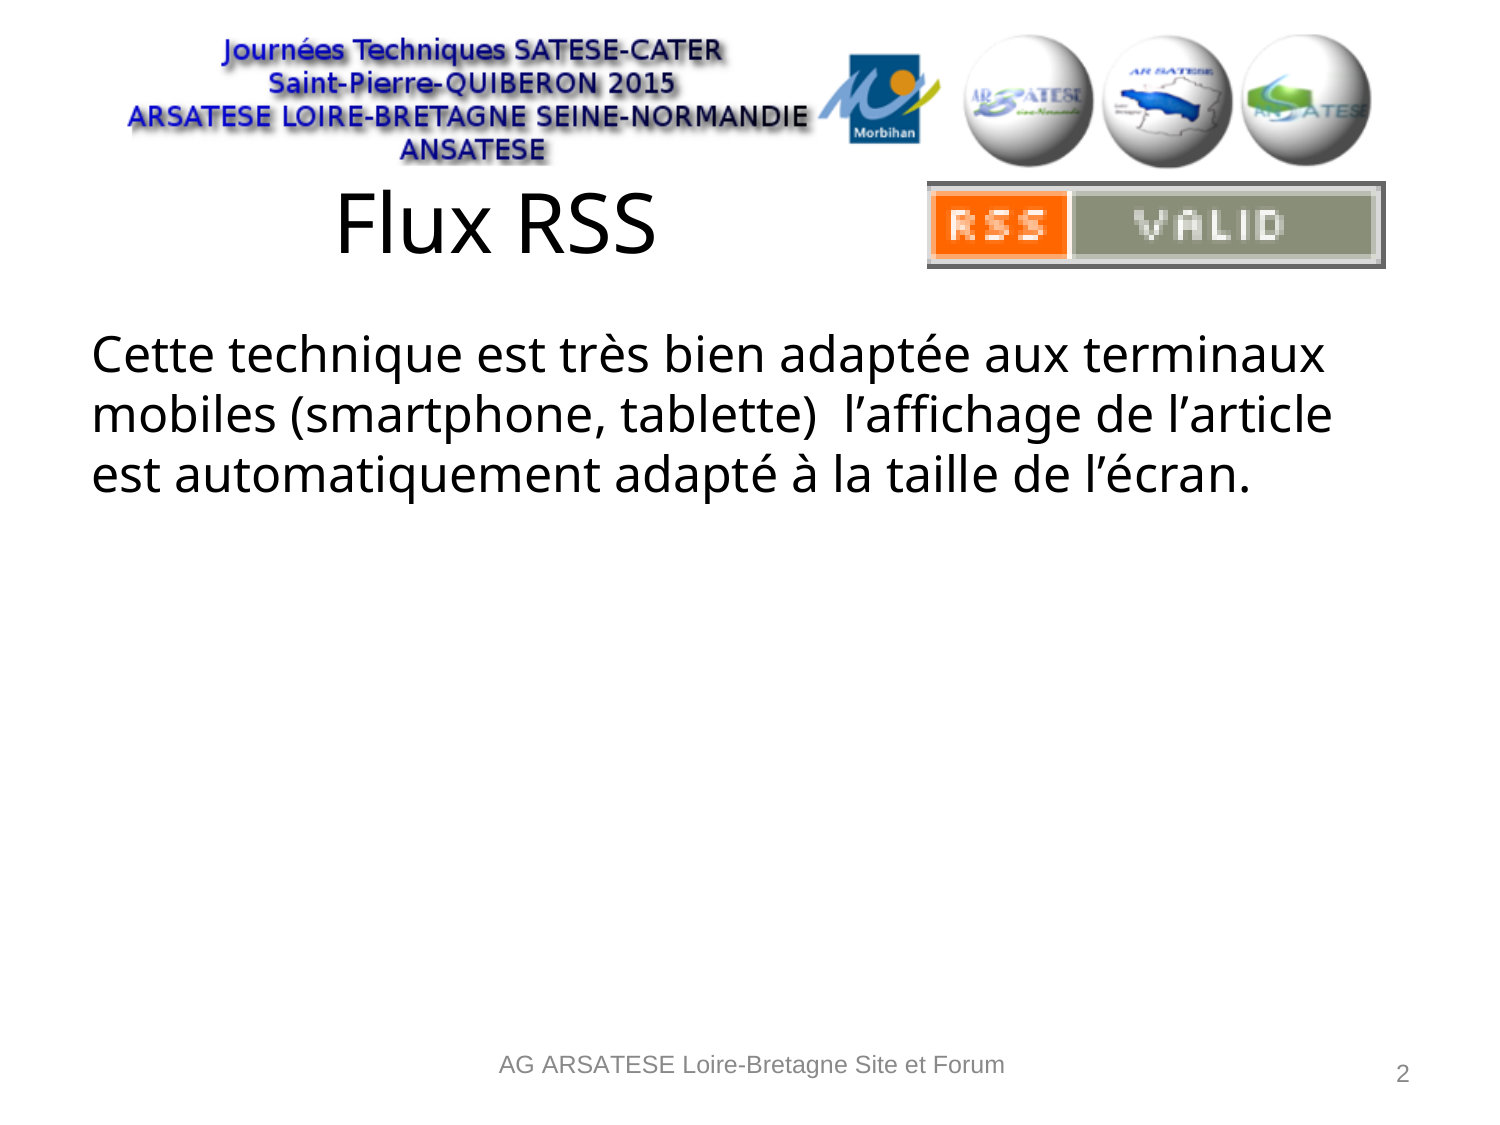

# Flux RSS
Cette technique est très bien adaptée aux terminaux mobiles (smartphone, tablette) l’affichage de l’article est automatiquement adapté à la taille de l’écran.
AG ARSATESE Loire-Bretagne Site et Forum